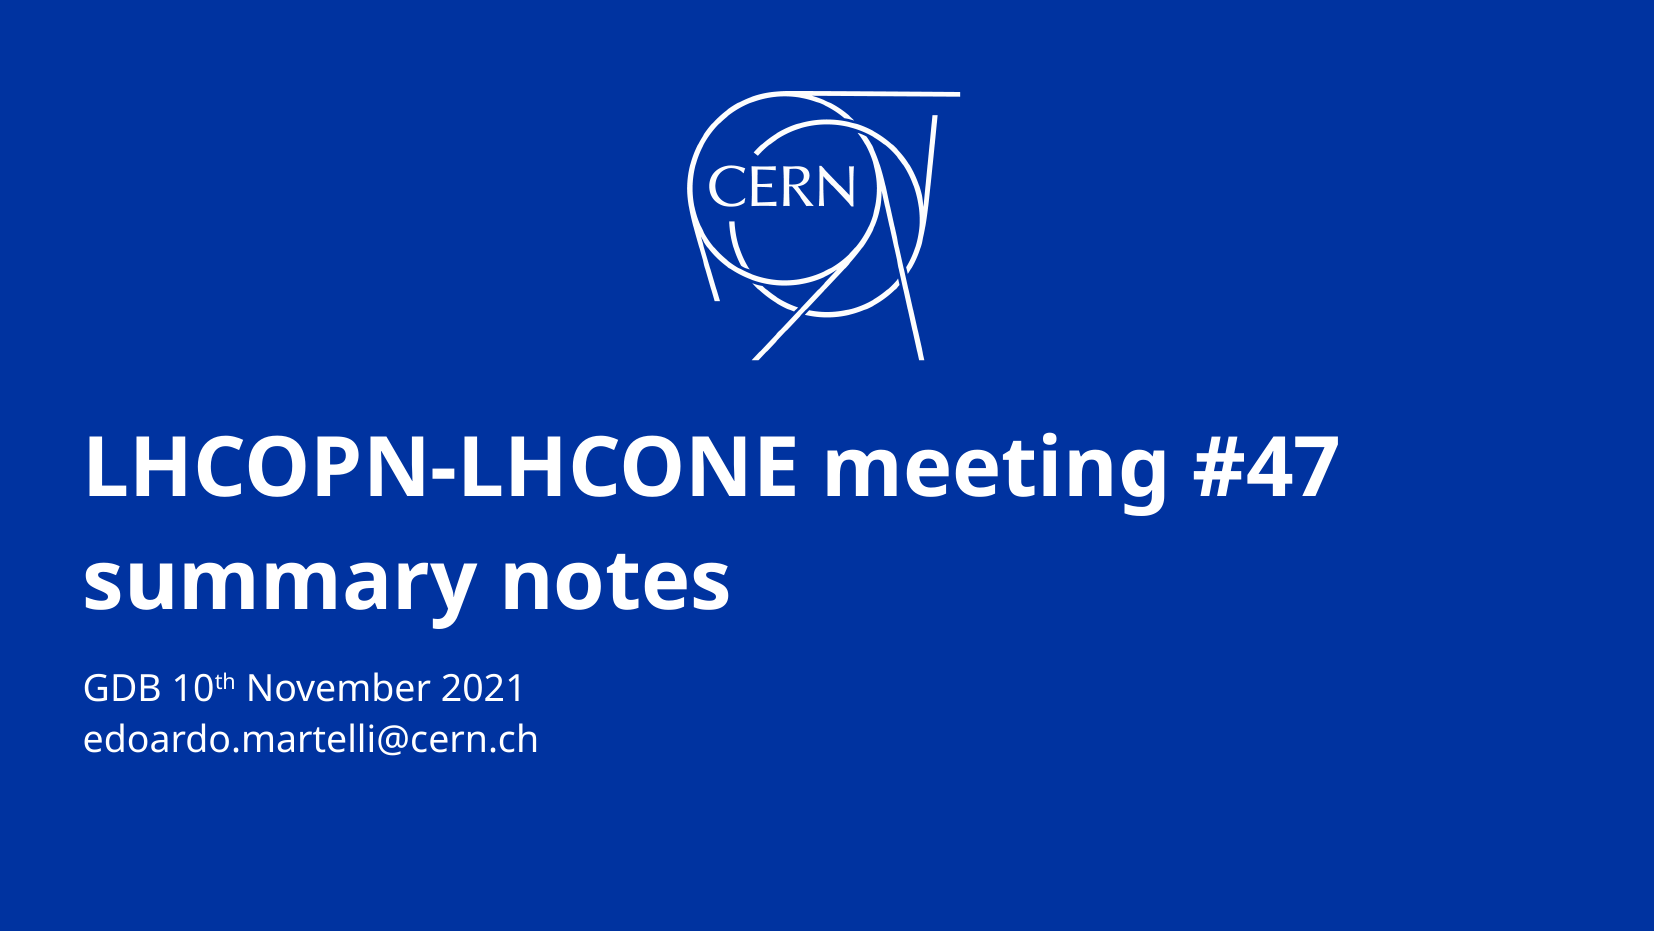

# LHCOPN-LHCONE meeting #47 summary notes
GDB 10th November 2021
edoardo.martelli@cern.ch